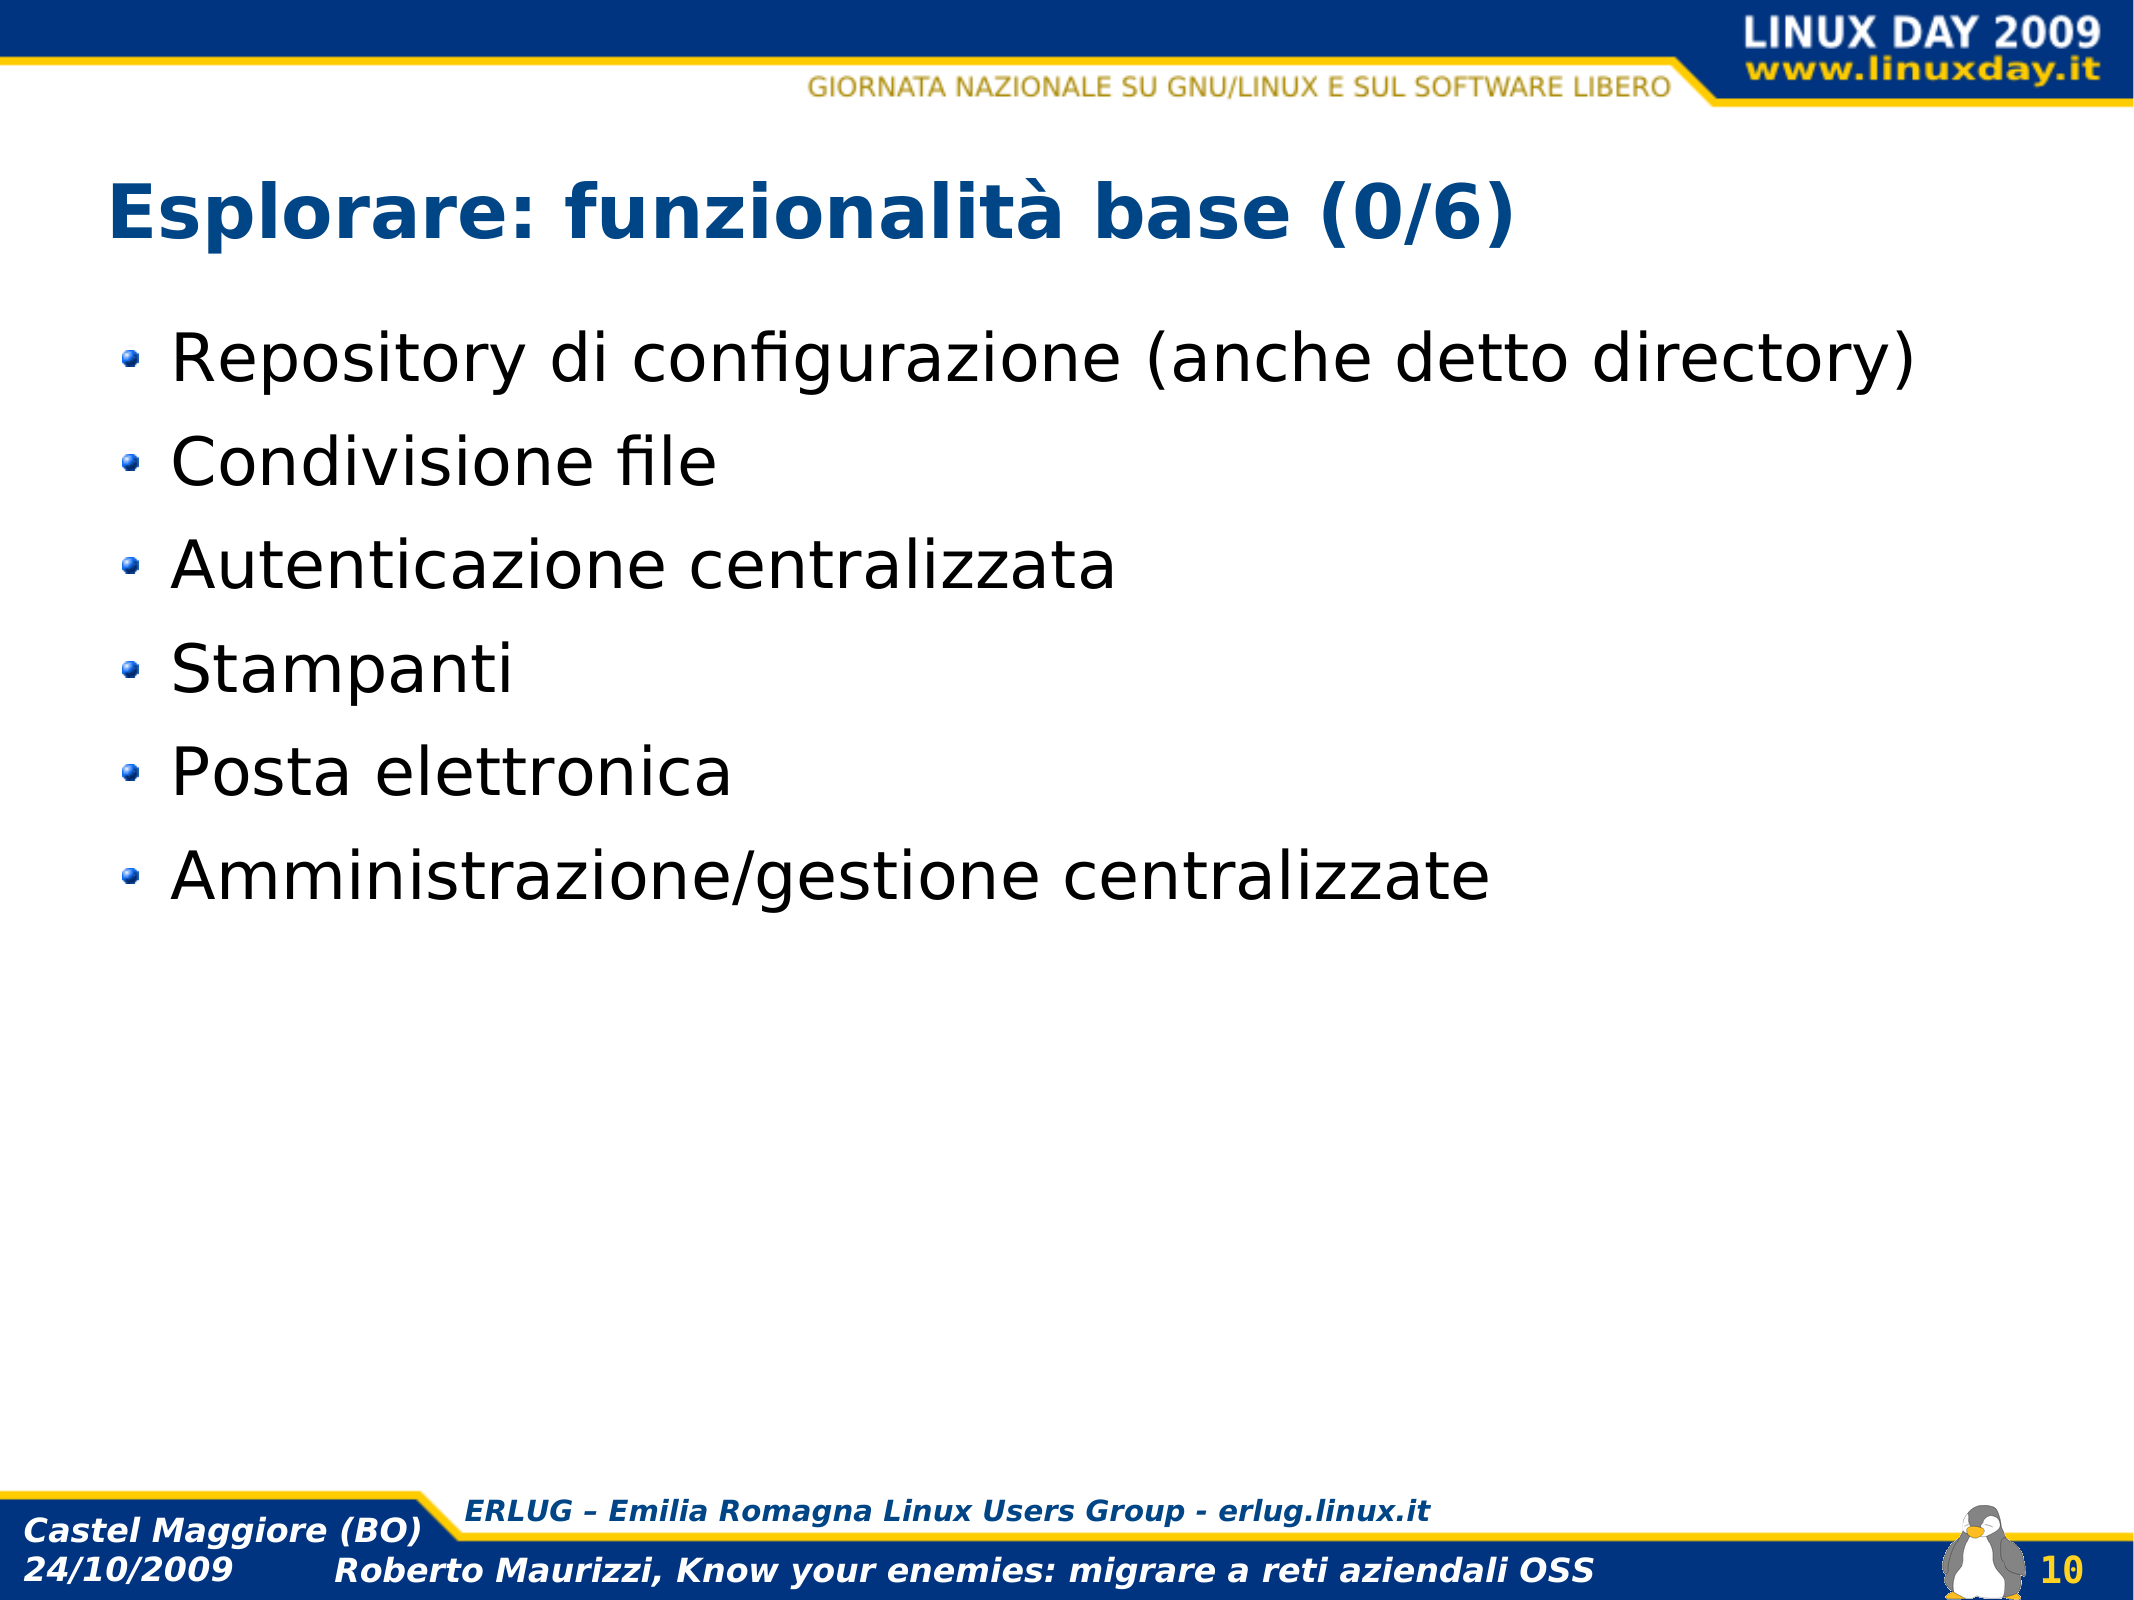

# Esplorare: funzionalità base (0/6)
Repository di configurazione (anche detto directory)
Condivisione file
Autenticazione centralizzata
Stampanti
Posta elettronica
Amministrazione/gestione centralizzate